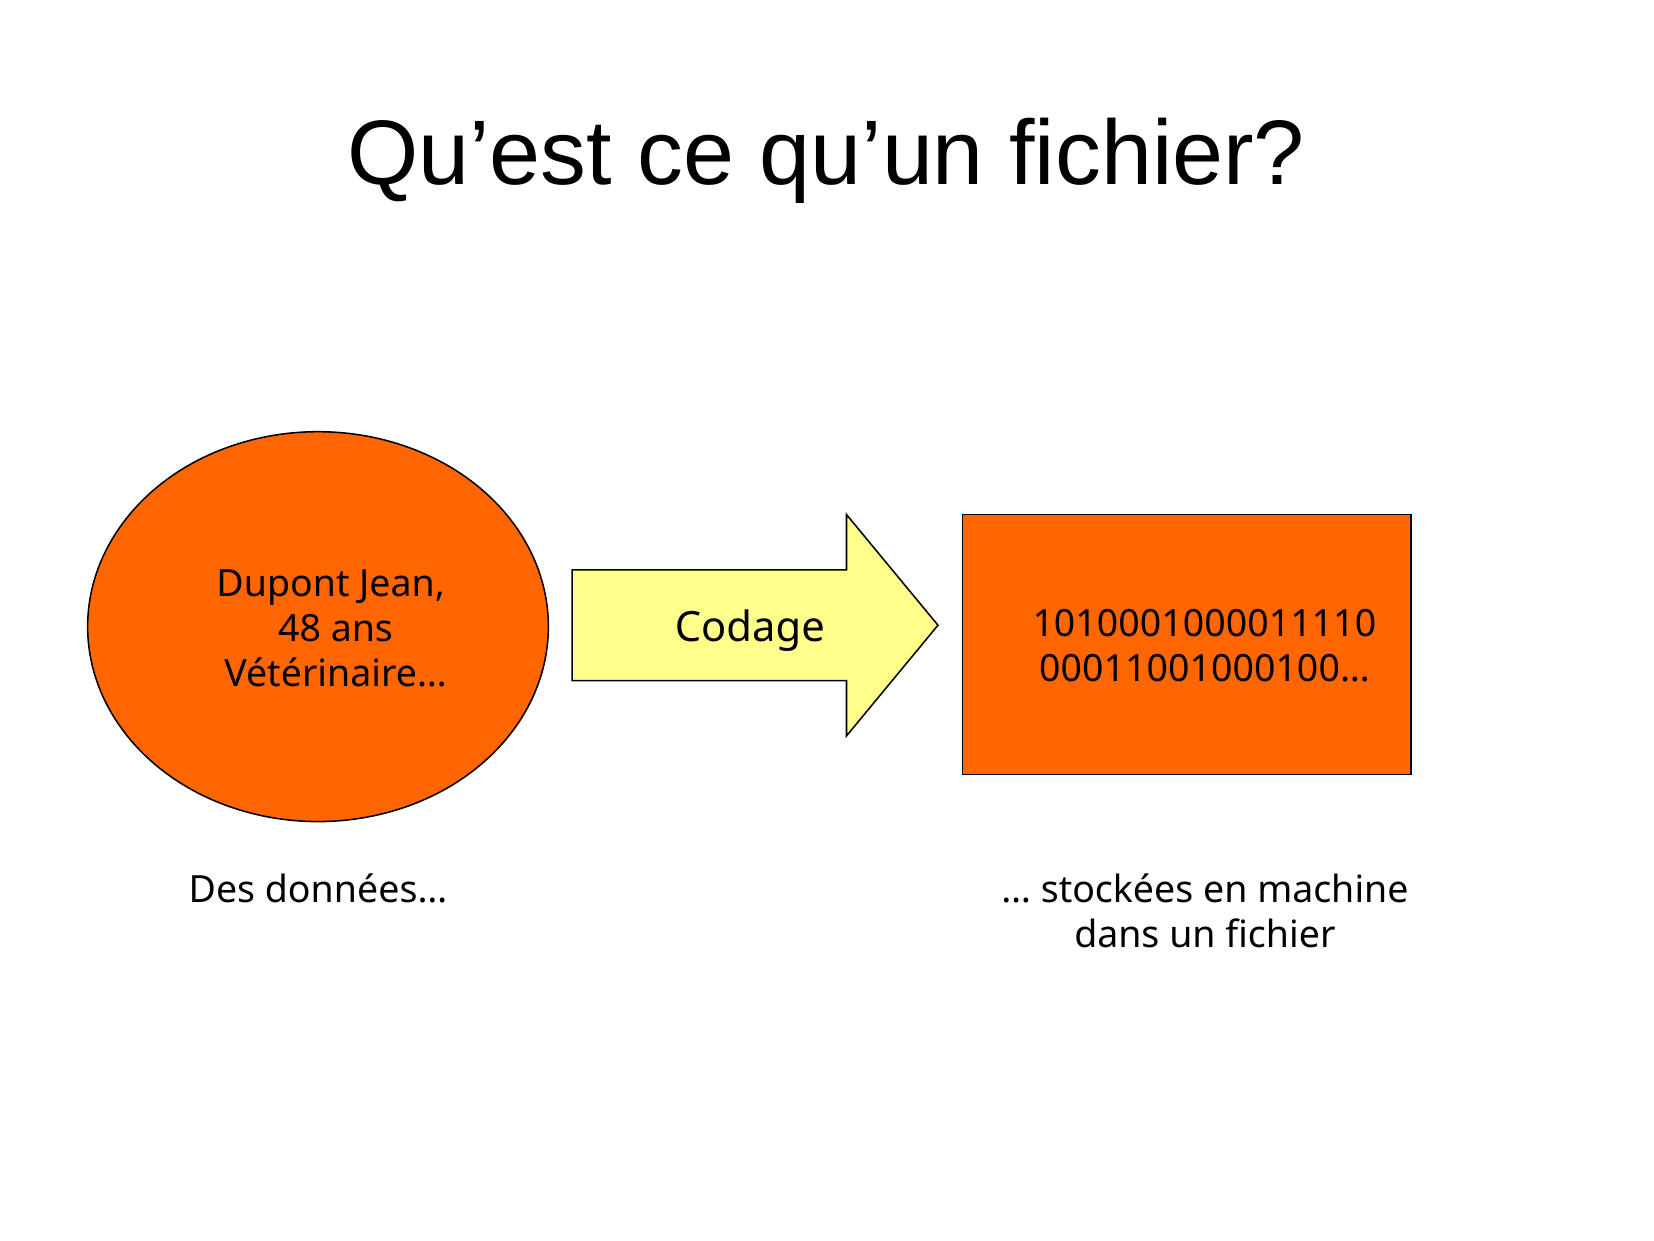

# Qu’est ce qu’un fichier?
Dupont Jean,
48 ans
Vétérinaire…
Codage
1010001000011110
00011001000100…
Des données…
… stockées en machine
dans un fichier